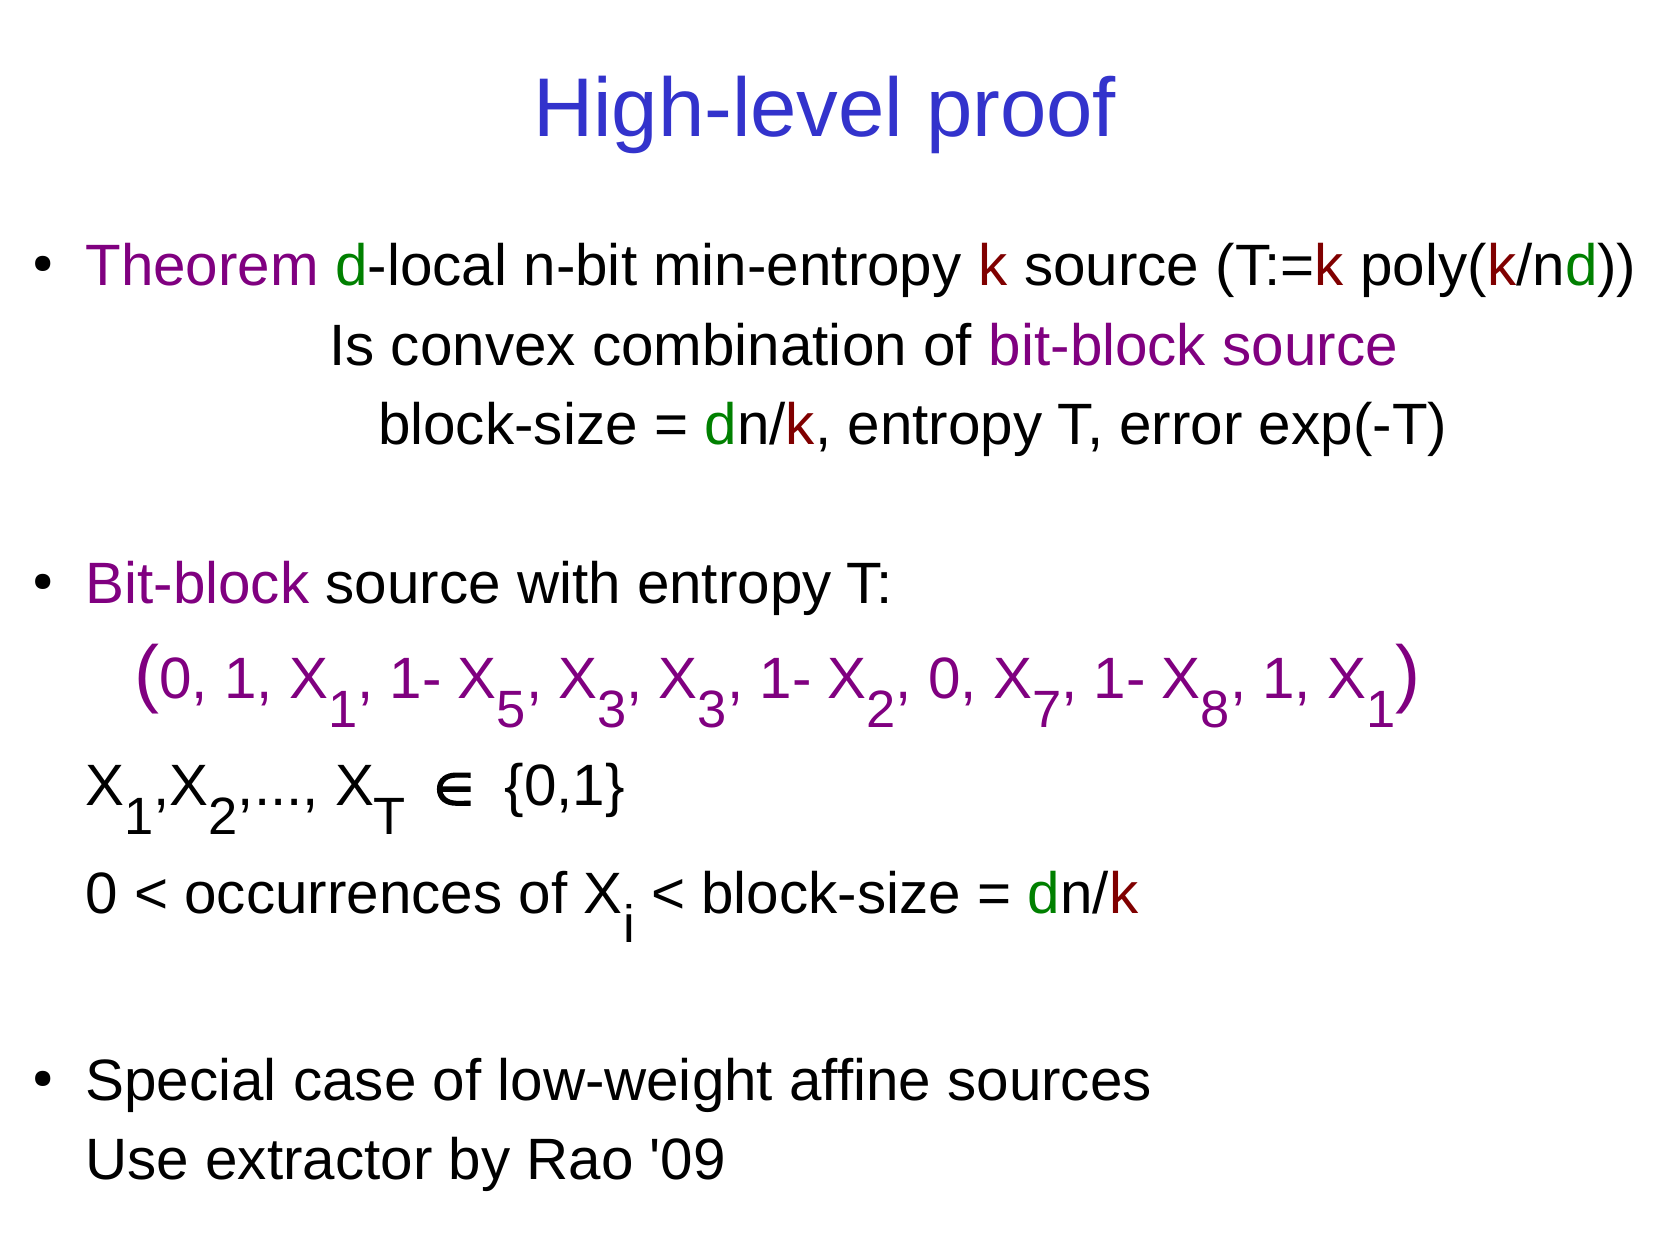

High-level proof
# Theorem d-local n-bit min-entropy k source (T:=k poly(k/nd))
 Is convex combination of bit-block source
 block-size = dn/k, entropy T, error exp(-T)
Bit-block source with entropy T:
 (0, 1, X1, 1- X5, X3, X3, 1- X2, 0, X7, 1- X8, 1, X1)
X1,X2,..., XT  {0,1}
0 < occurrences of Xi < block-size = dn/k
Special case of low-weight affine sources
Use extractor by Rao '09